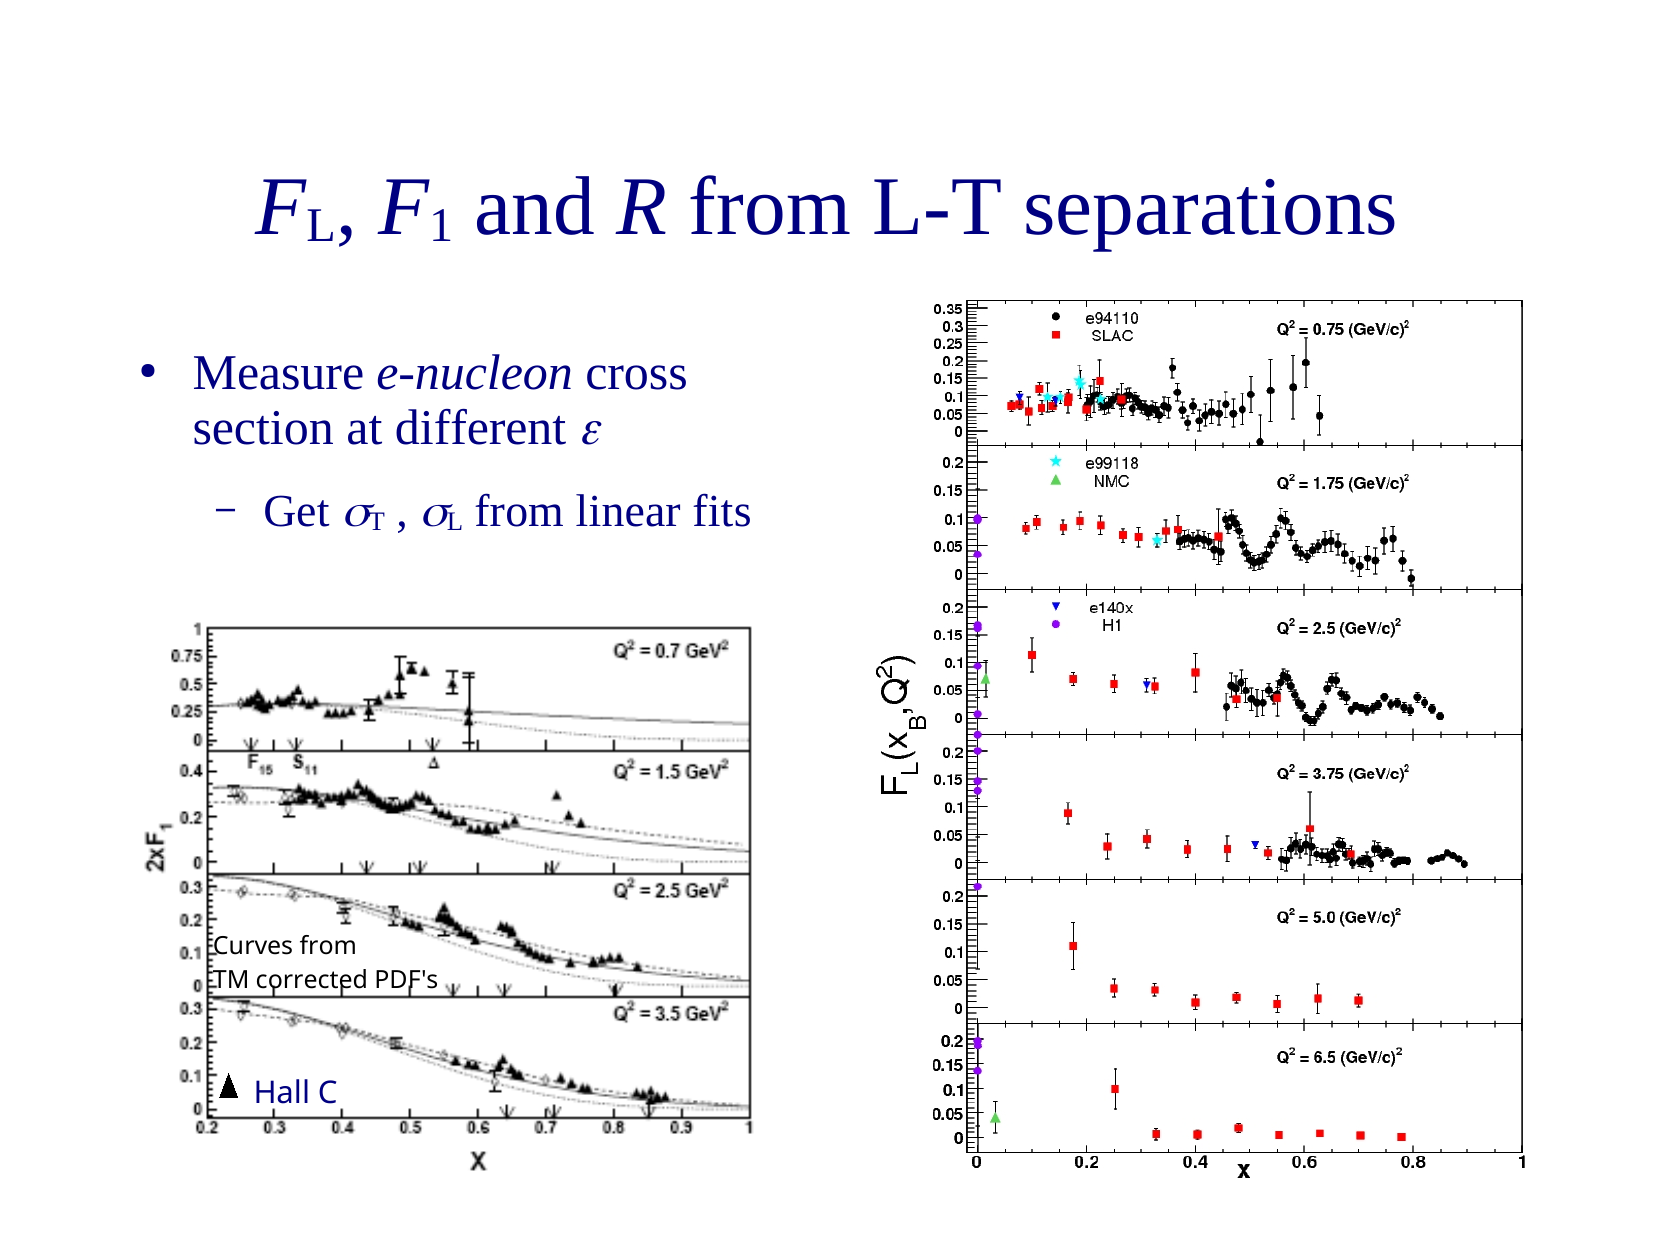

# FL, F1 and R from L-T separations
Measure e-nucleon cross section at different 
Get sT , sL from linear fits
Curves from
TM corrected PDF's
Hall C